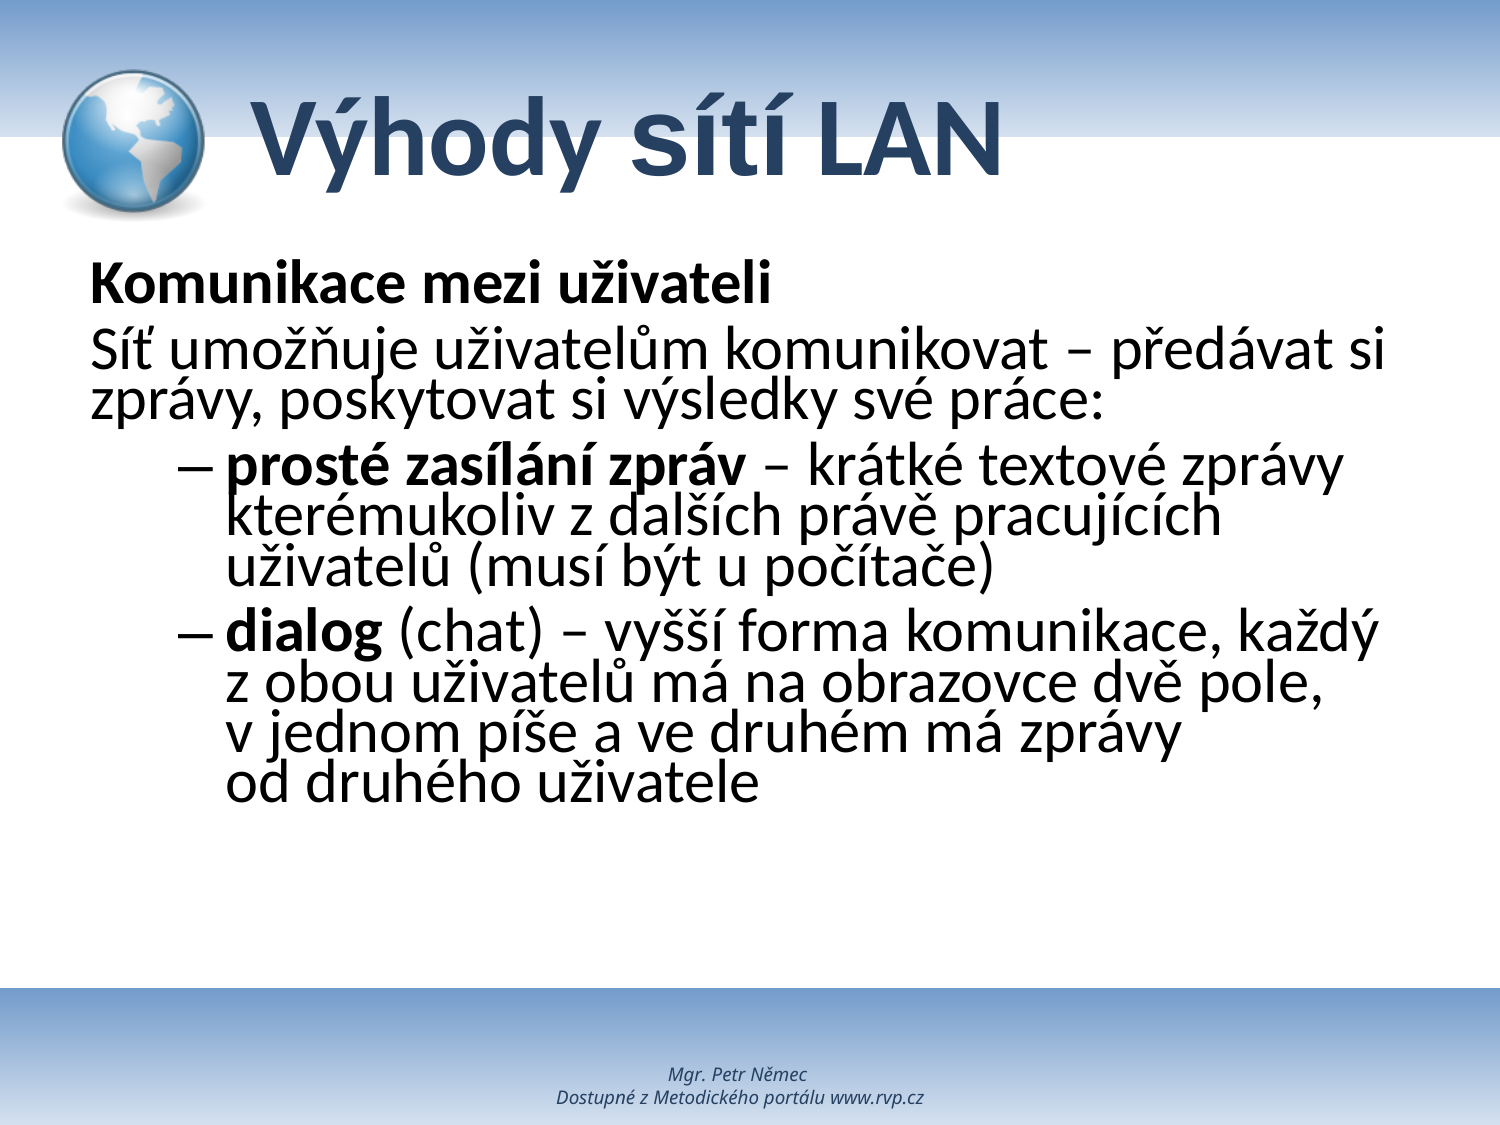

# Výhody sítí LAN
Komunikace mezi uživateli
Síť umožňuje uživatelům komunikovat – předávat si zprávy, poskytovat si výsledky své práce:
prosté zasílání zpráv – krátké textové zprávy kterémukoliv z dalších právě pracujících uživatelů (musí být u počítače)
dialog (chat) – vyšší forma komunikace, každý
z obou uživatelů má na obrazovce dvě pole,
v jednom píše a ve druhém má zprávy
od druhého uživatele